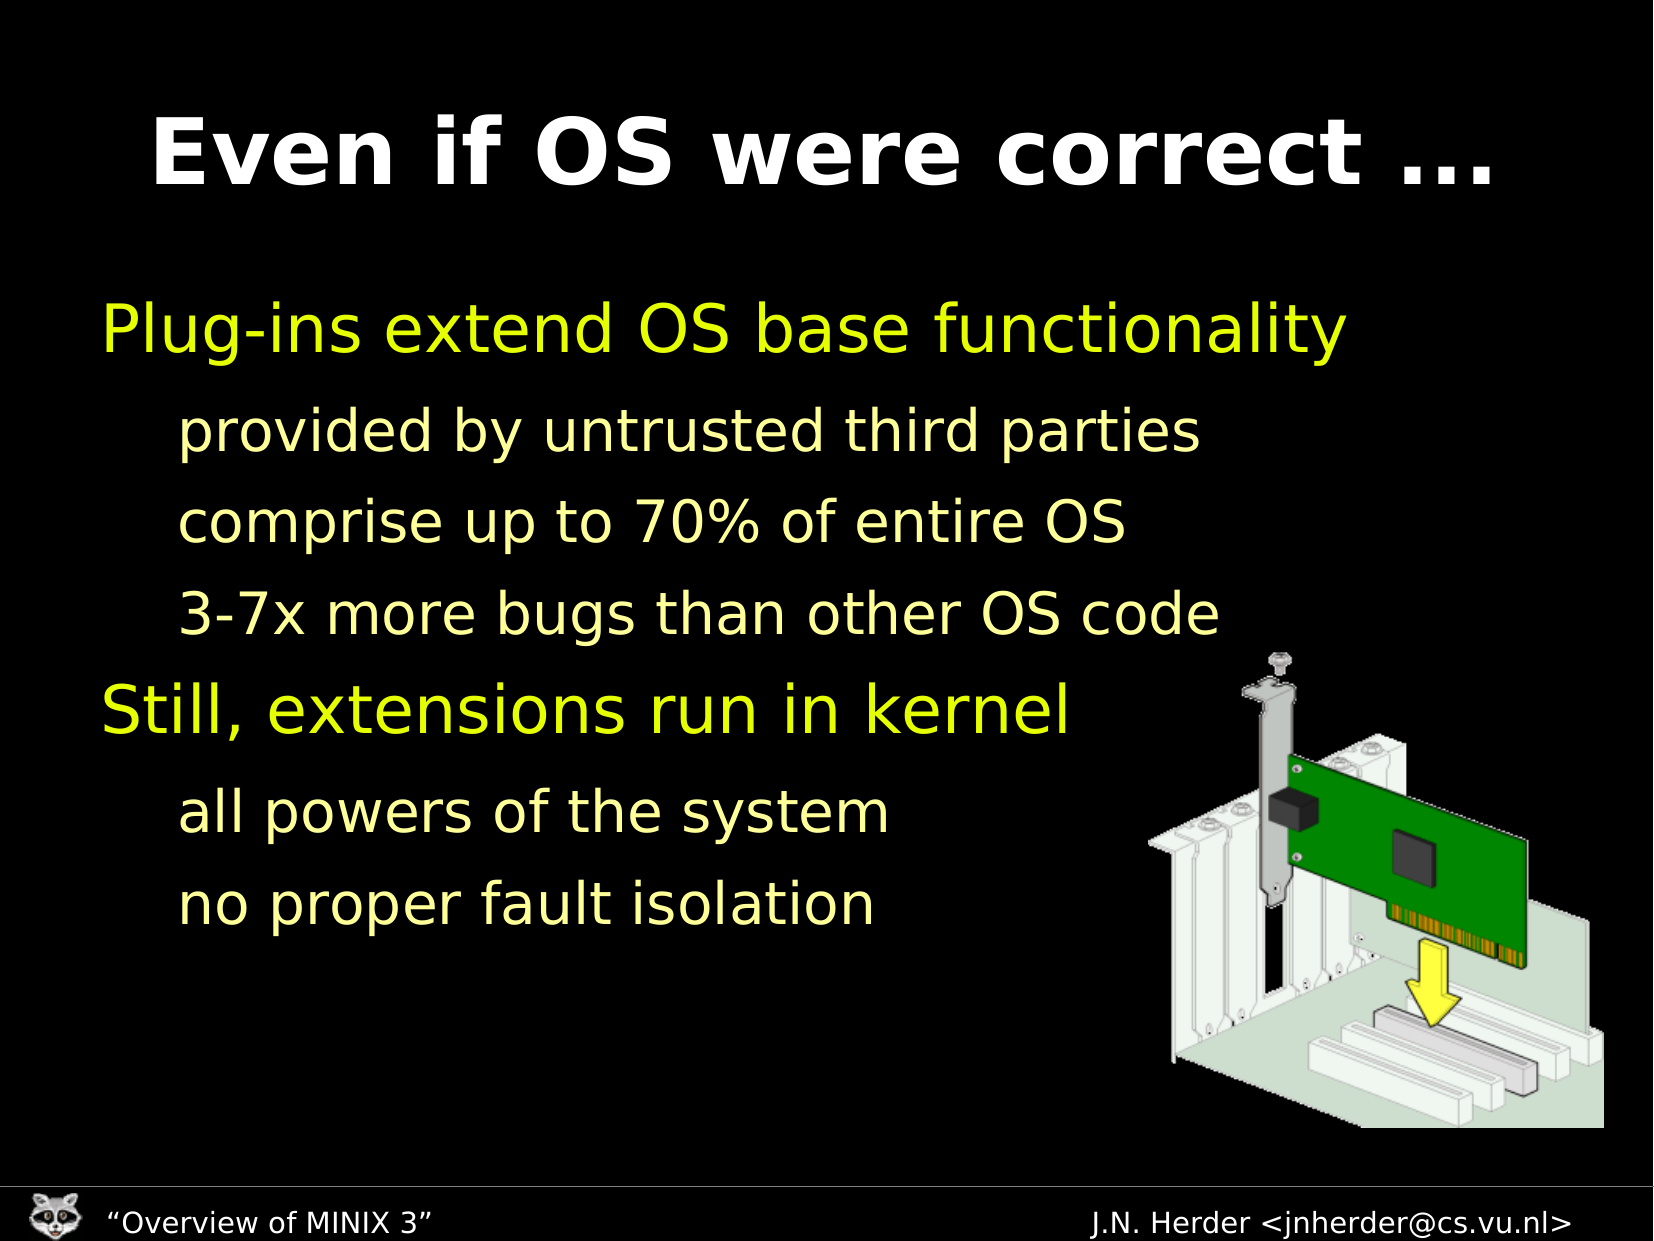

# Even if OS were correct ...
Plug-ins extend OS base functionality
provided by untrusted third parties
comprise up to 70% of entire OS
3-7x more bugs than other OS code
Still, extensions run in kernel
all powers of the system
no proper fault isolation